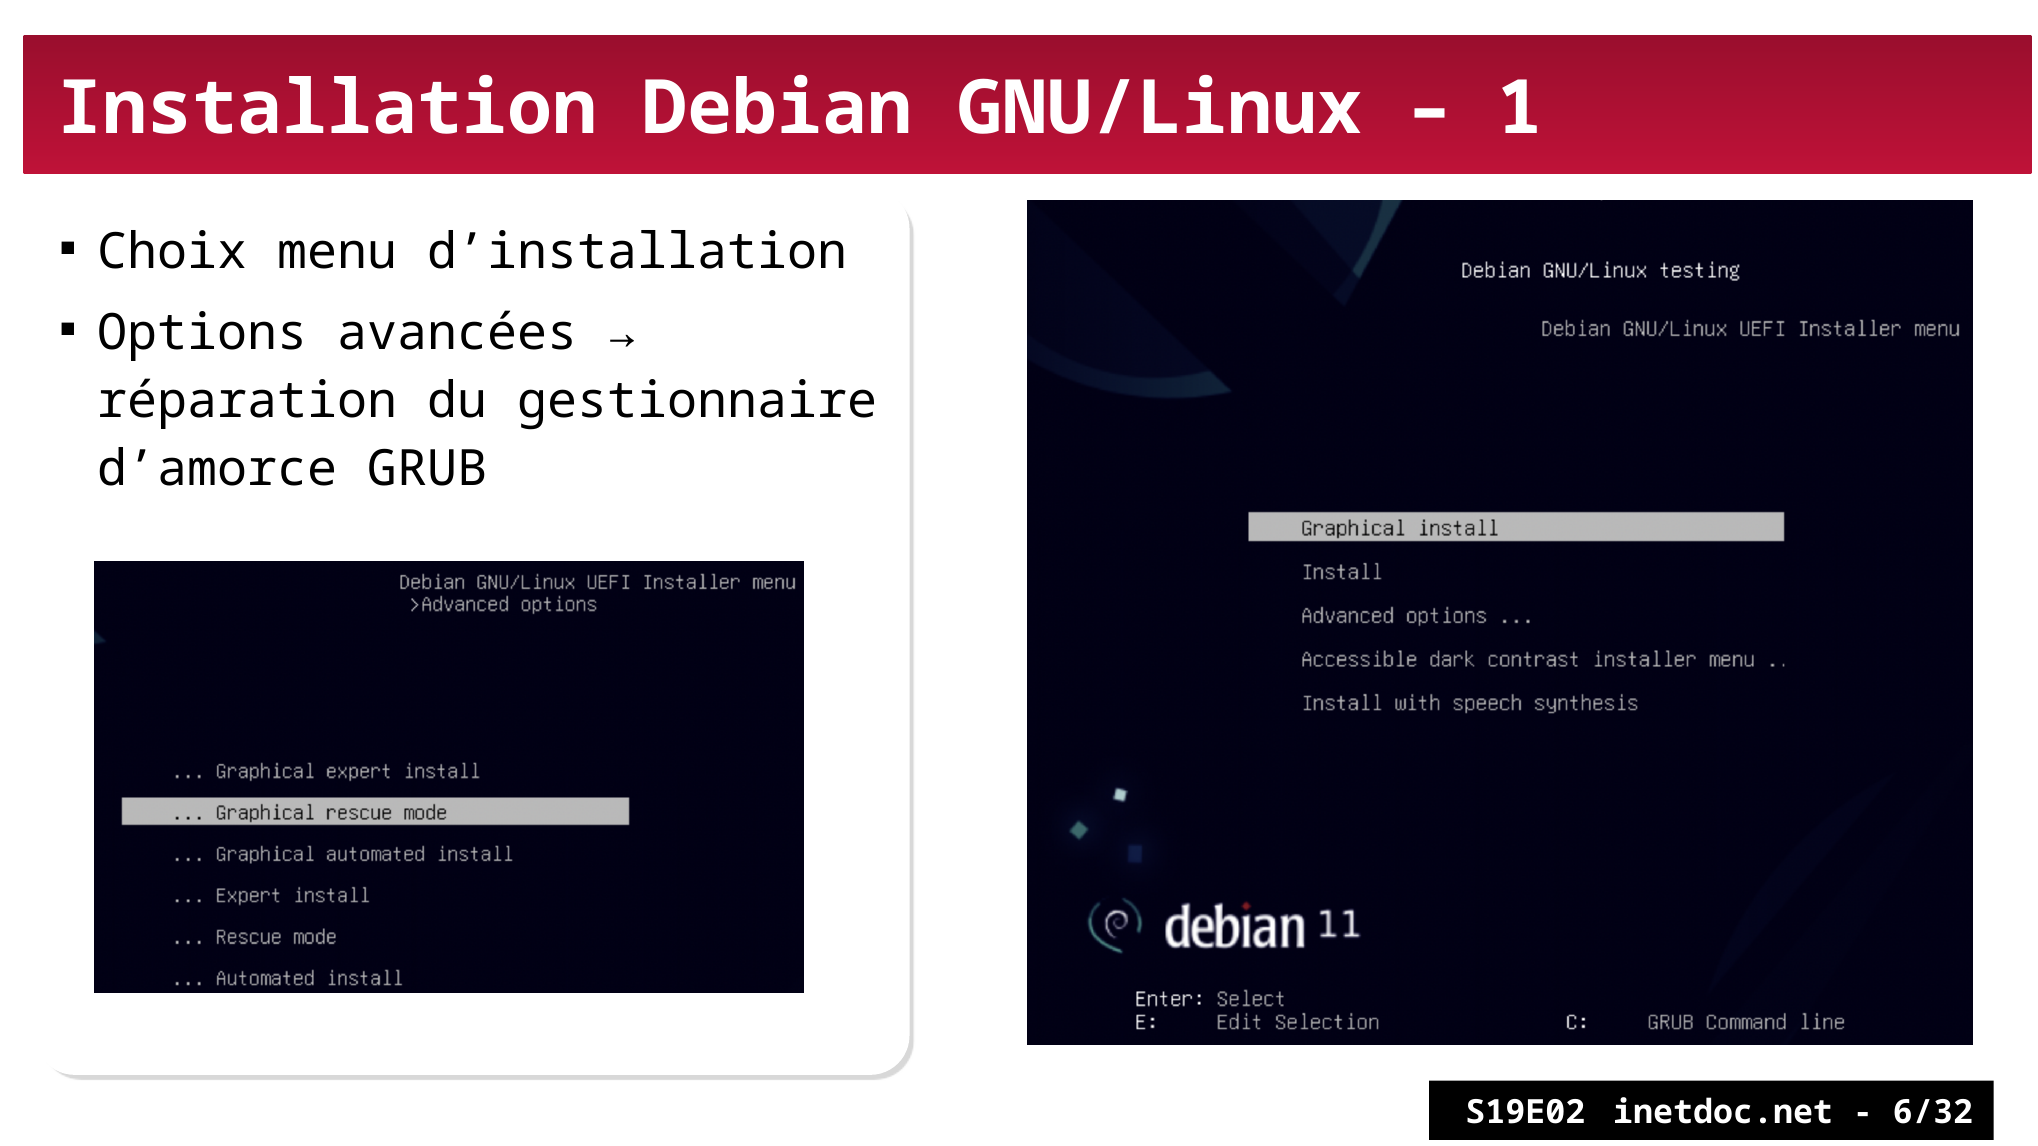

Installation Debian GNU/Linux – 1
Choix menu d’installation
Options avancées → réparation du gestionnaire d’amorce GRUB
S19E02	inetdoc.net - /32